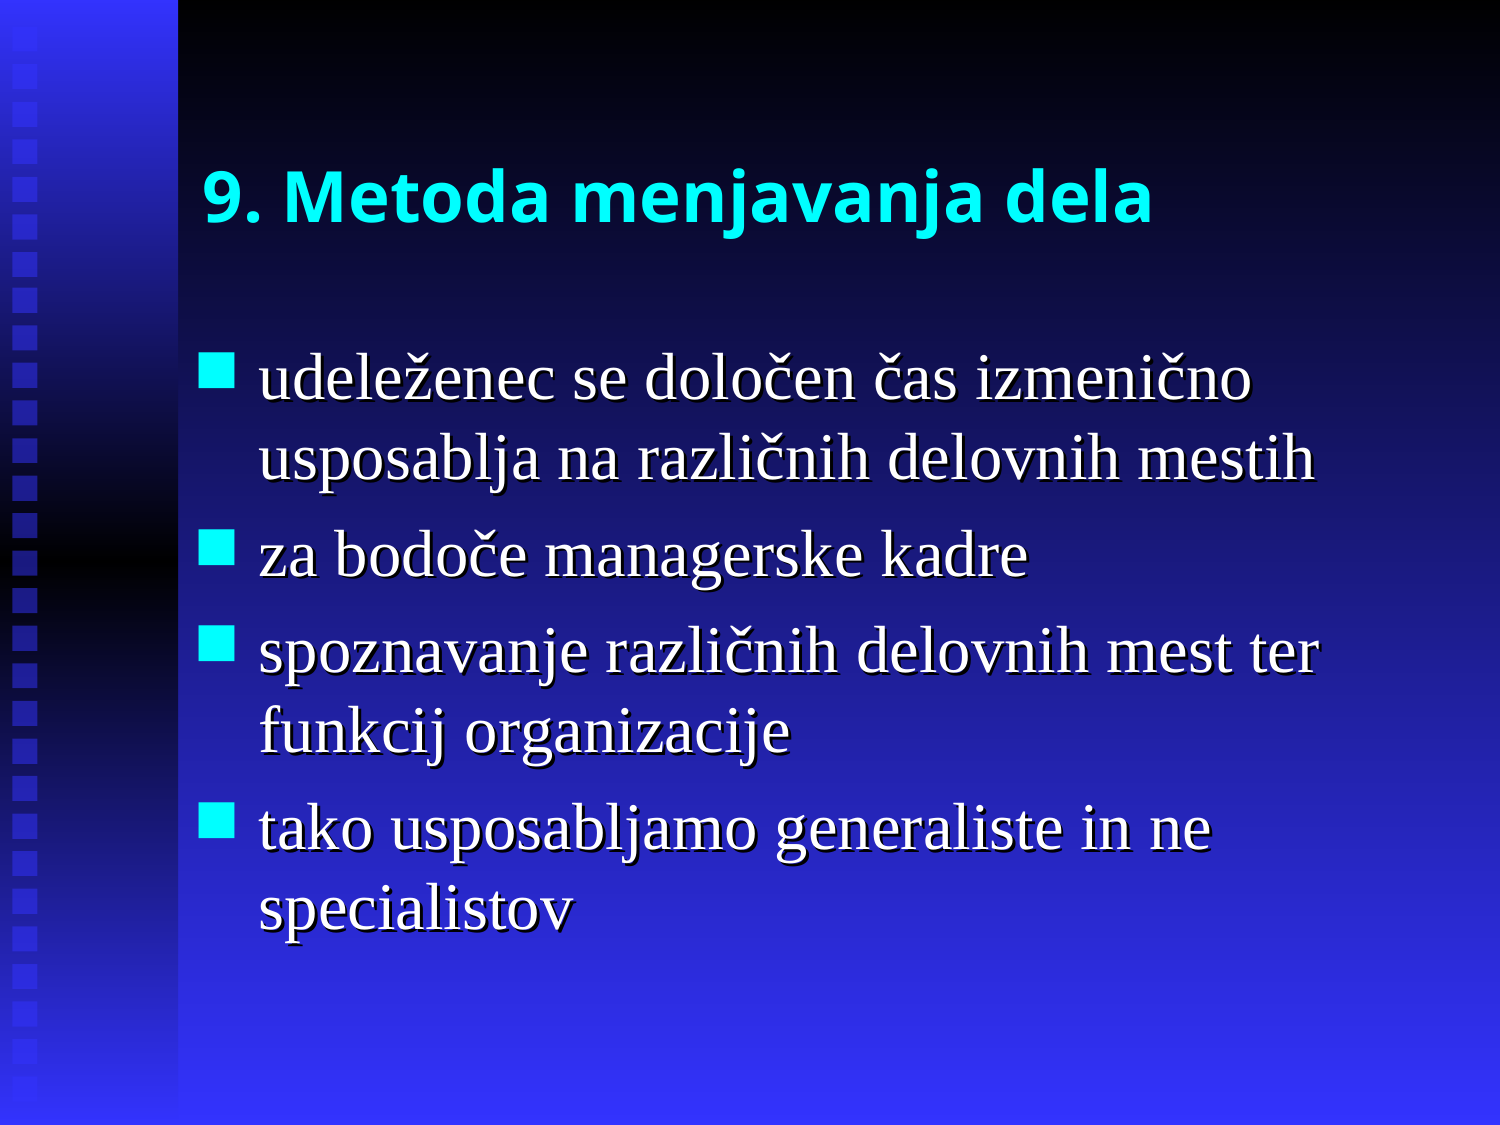

# 9. Metoda menjavanja dela
udeleženec se določen čas izmenično usposablja na različnih delovnih mestih
za bodoče managerske kadre
spoznavanje različnih delovnih mest ter funkcij organizacije
tako usposabljamo generaliste in ne specialistov